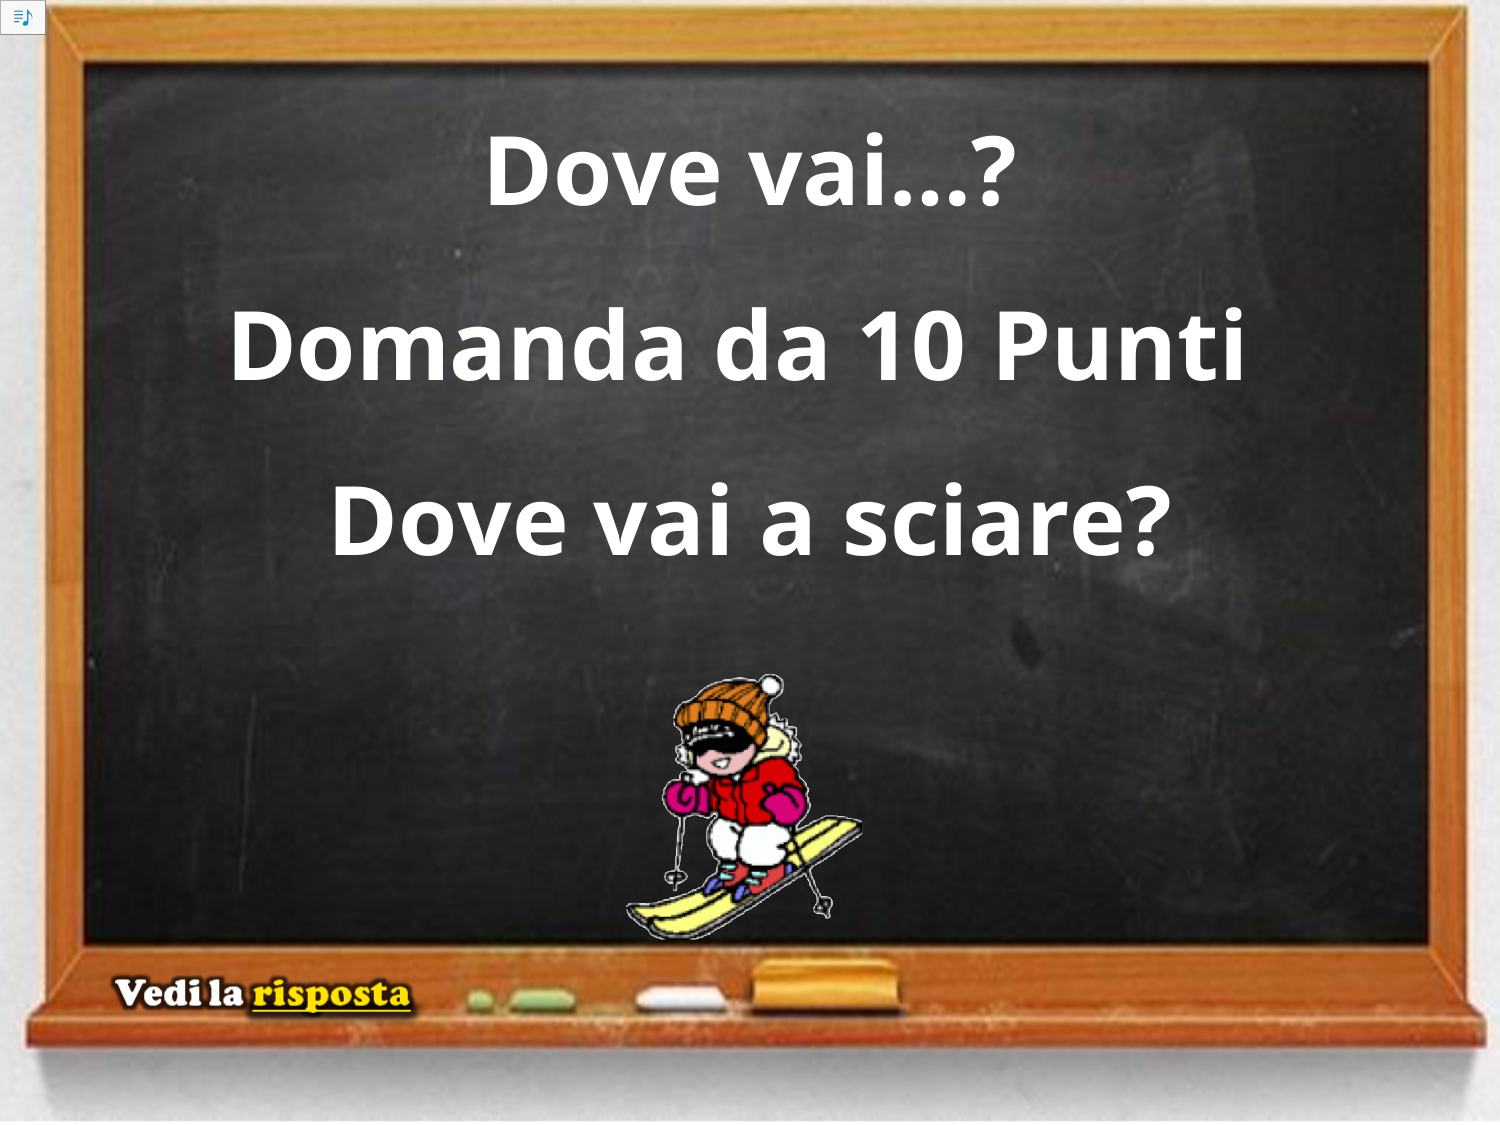

Dove vai…?
Domanda da 10 Punti
Dove vai a sciare?